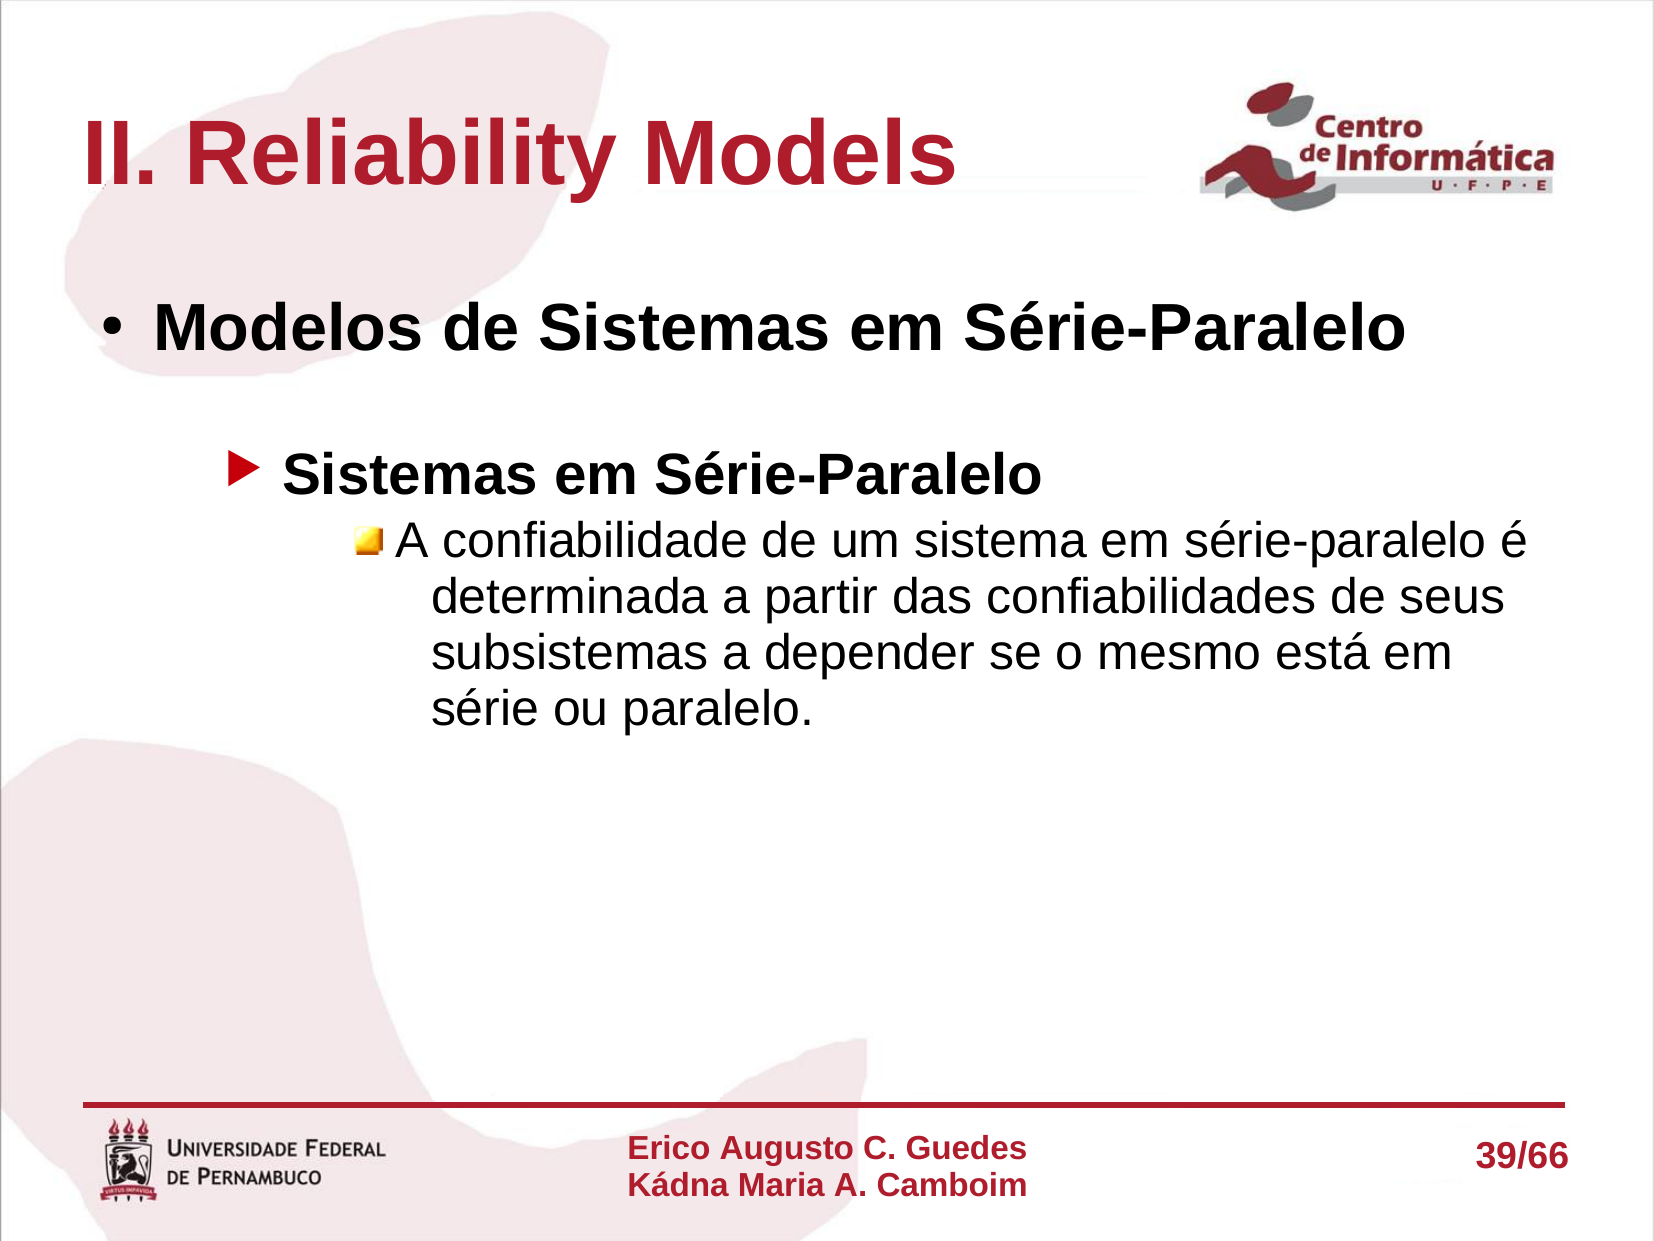

# II. Reliability Models
Modelos de Sistemas em Série-Paralelo
 Sistemas em Série-Paralelo
A confiabilidade de um sistema em série-paralelo é determinada a partir das confiabilidades de seus subsistemas a depender se o mesmo está em série ou paralelo.